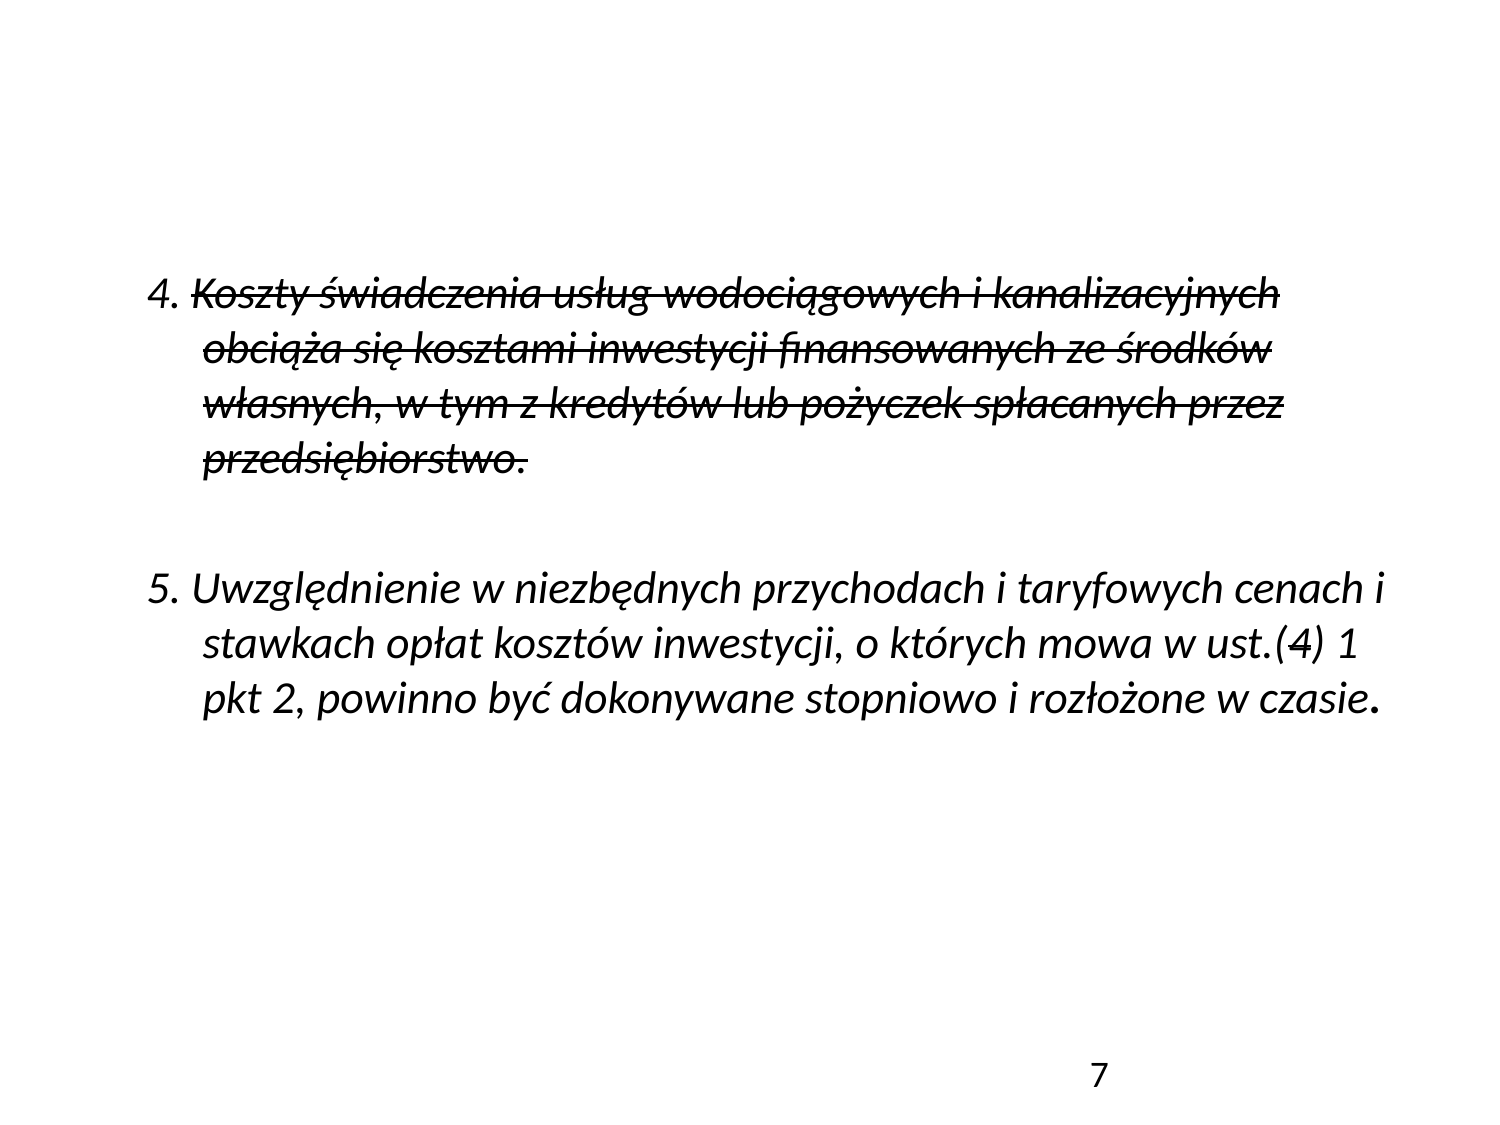

#
4. Koszty świadczenia usług wodociągowych i kanalizacyjnych obciąża się kosztami inwestycji finansowanych ze środków własnych, w tym z kredytów lub pożyczek spłacanych przez przedsiębiorstwo.
5. Uwzględnienie w niezbędnych przychodach i taryfowych cenach i stawkach opłat kosztów inwestycji, o których mowa w ust.(4) 1 pkt 2, powinno być dokonywane stopniowo i rozłożone w czasie.